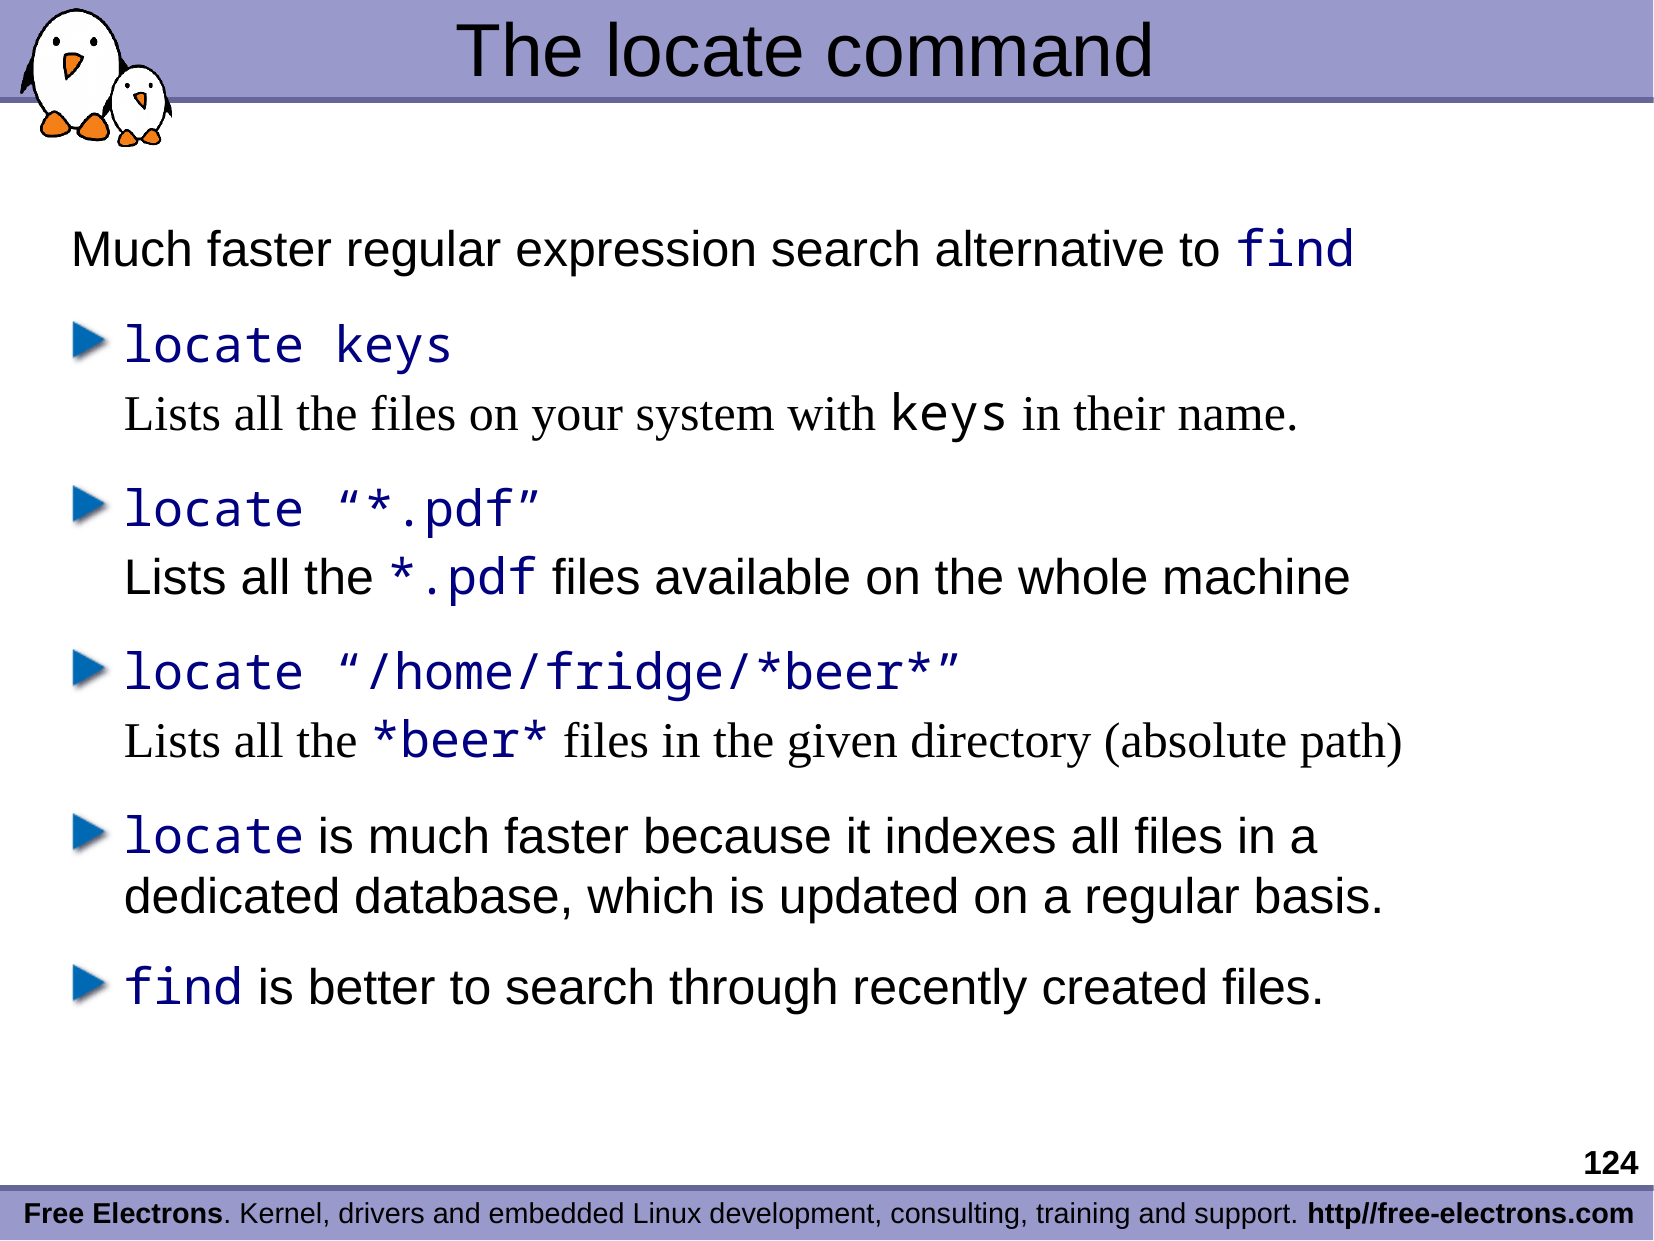

# The locate command
Much faster regular expression search alternative to find
locate keys
Lists all the files on your system with keys in their name.
locate “*.pdf”
Lists all the *.pdf files available on the whole machine
locate “/home/fridge/*beer*”
Lists all the *beer* files in the given directory (absolute path)
locate is much faster because it indexes all files in a dedicated database, which is updated on a regular basis.
find is better to search through recently created files.